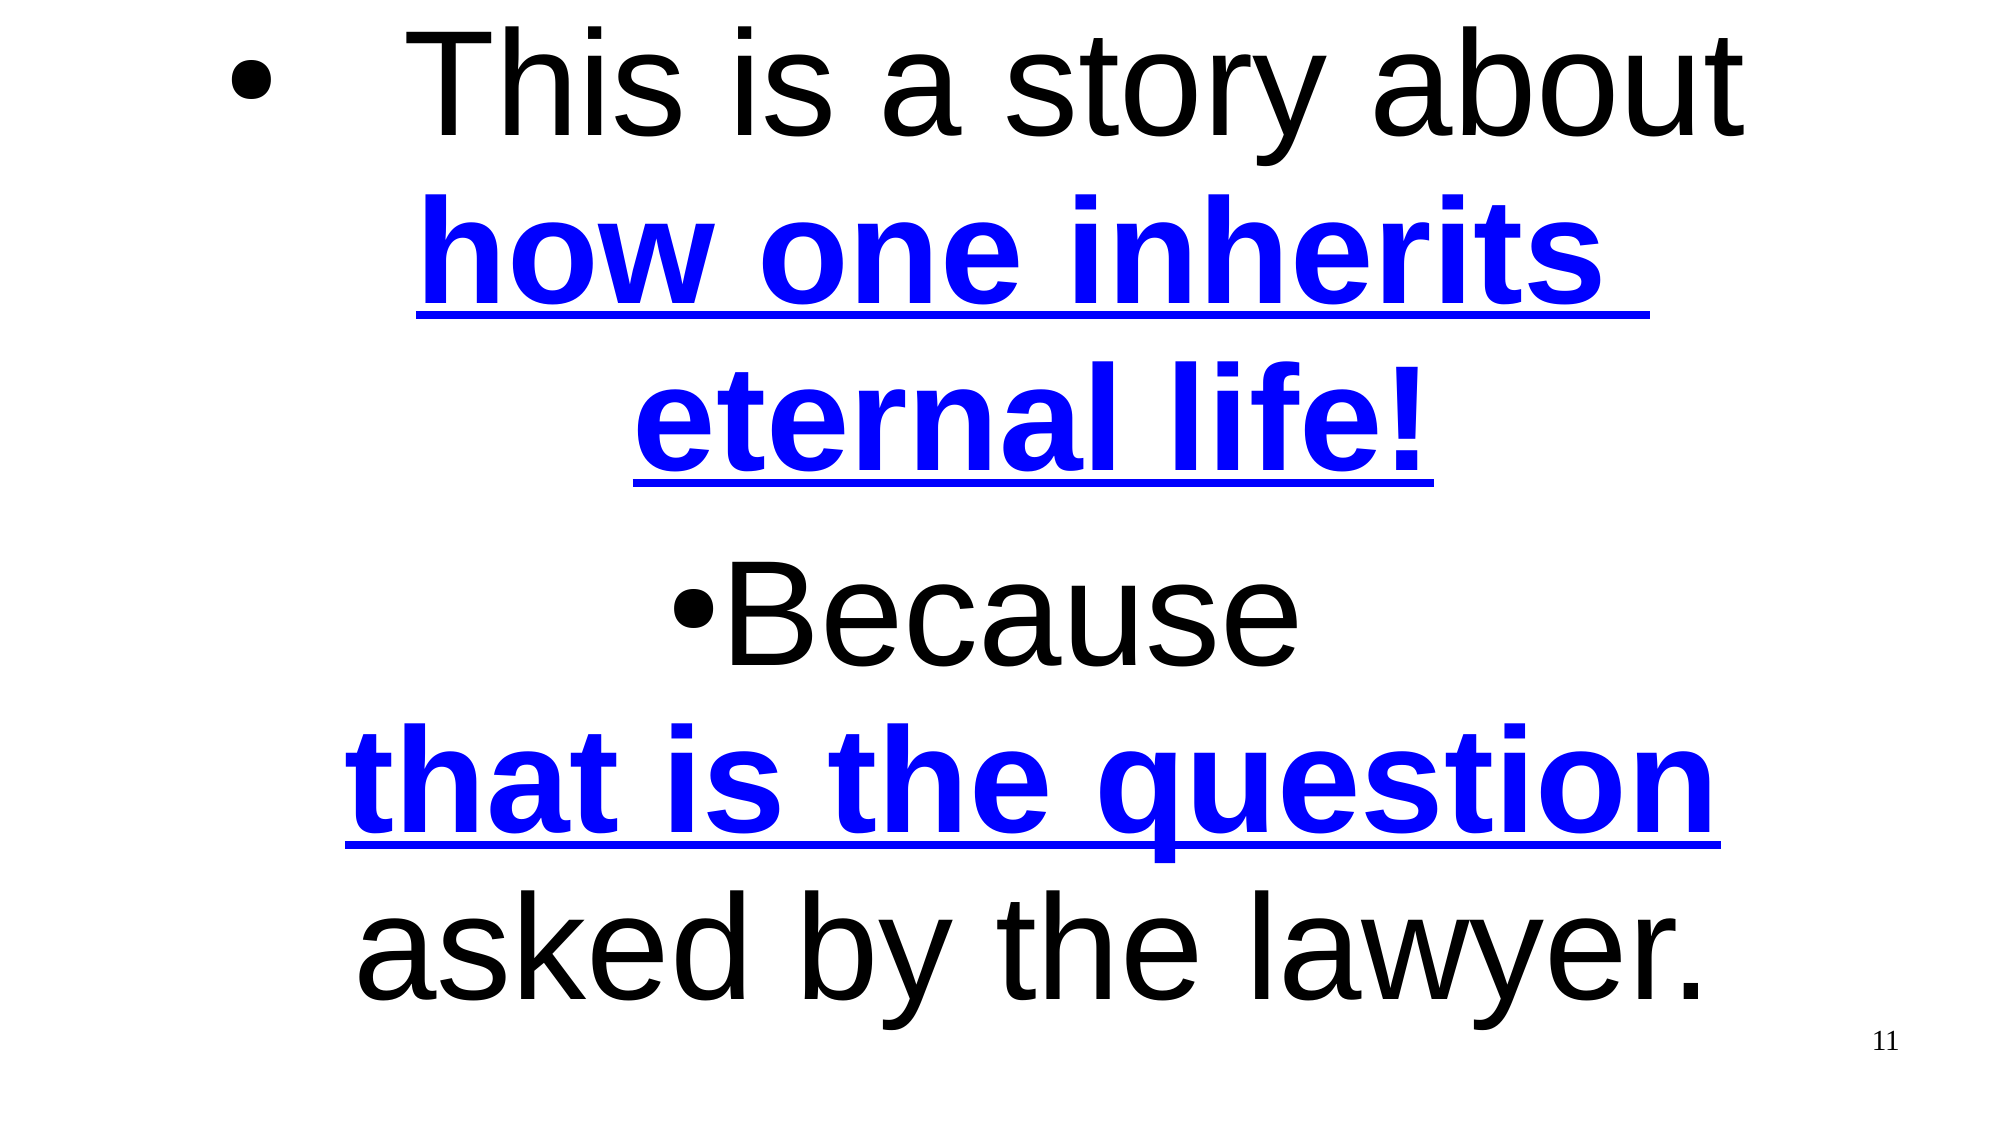

# This is a story about how one inherits eternal life!
Because
that is the question
asked by the lawyer.
11